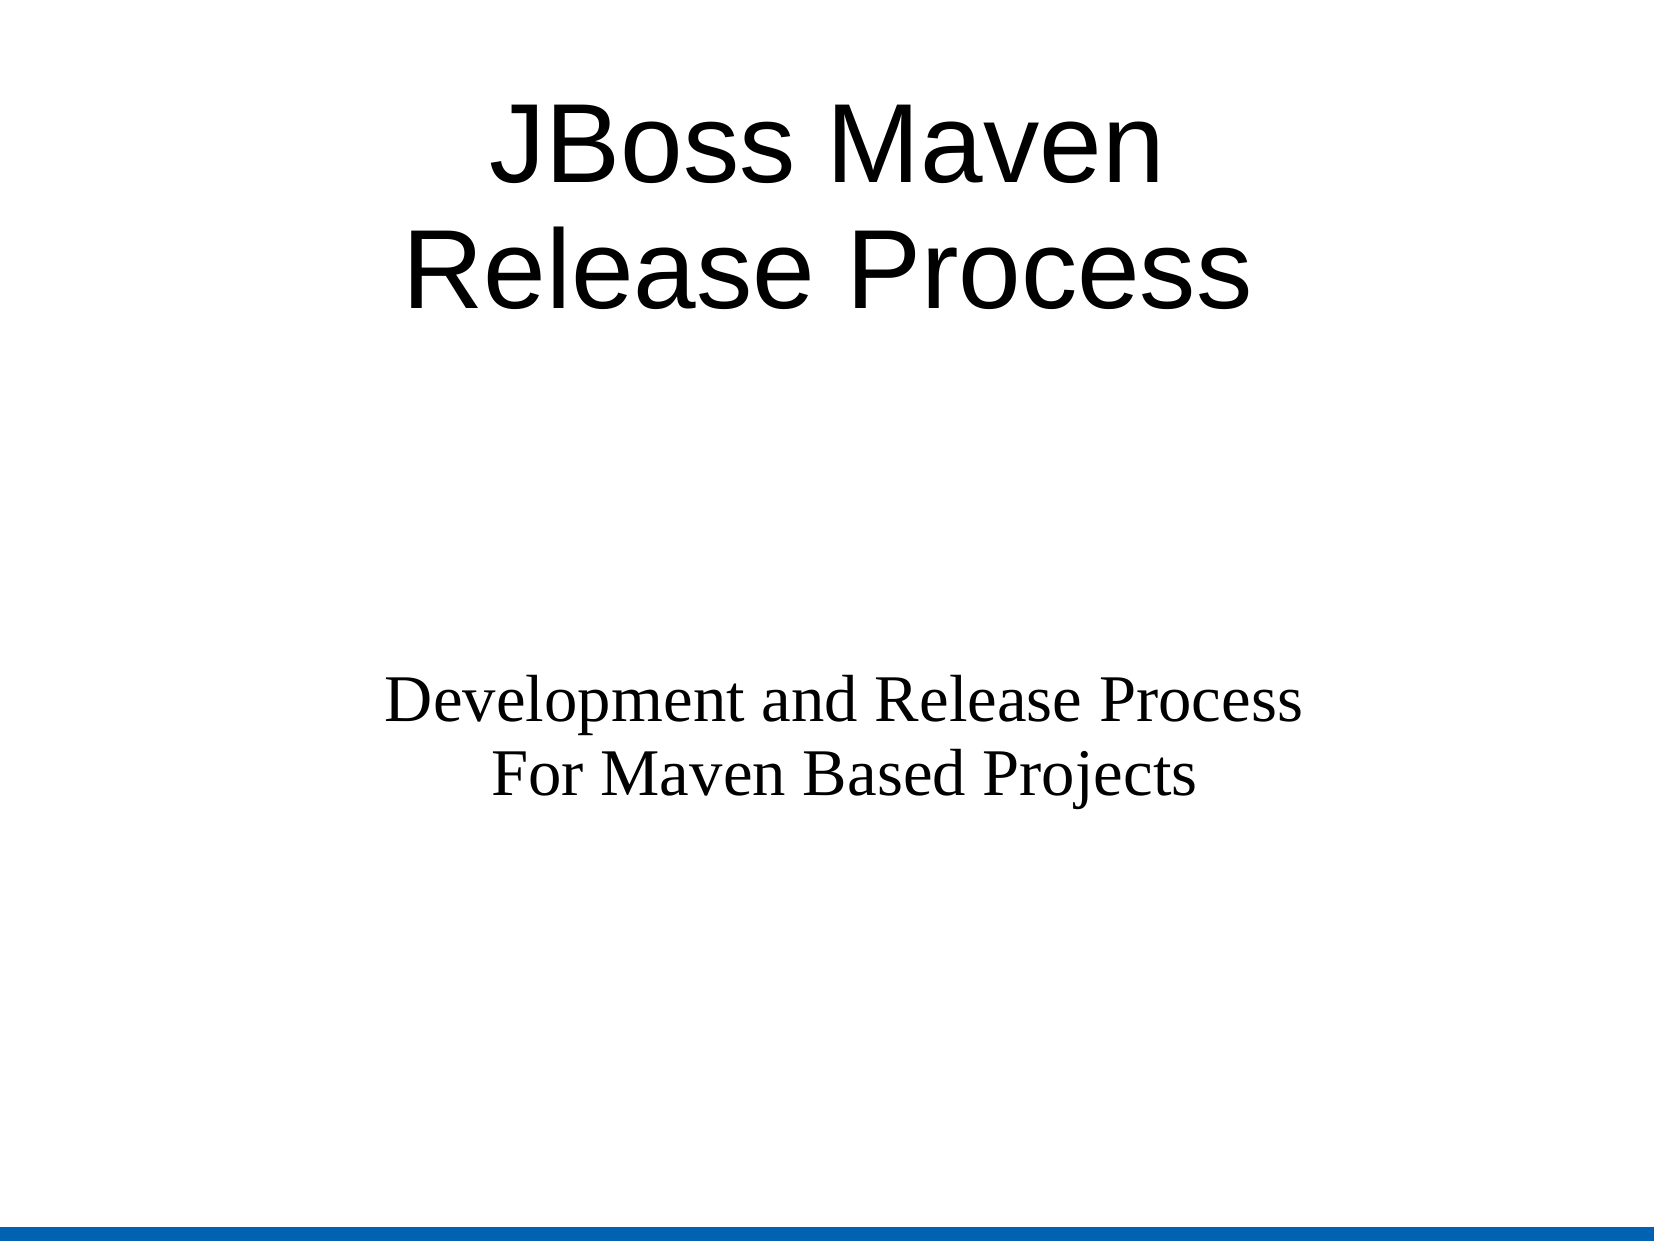

# JBoss Maven Release Process
Development and Release Process
For Maven Based Projects